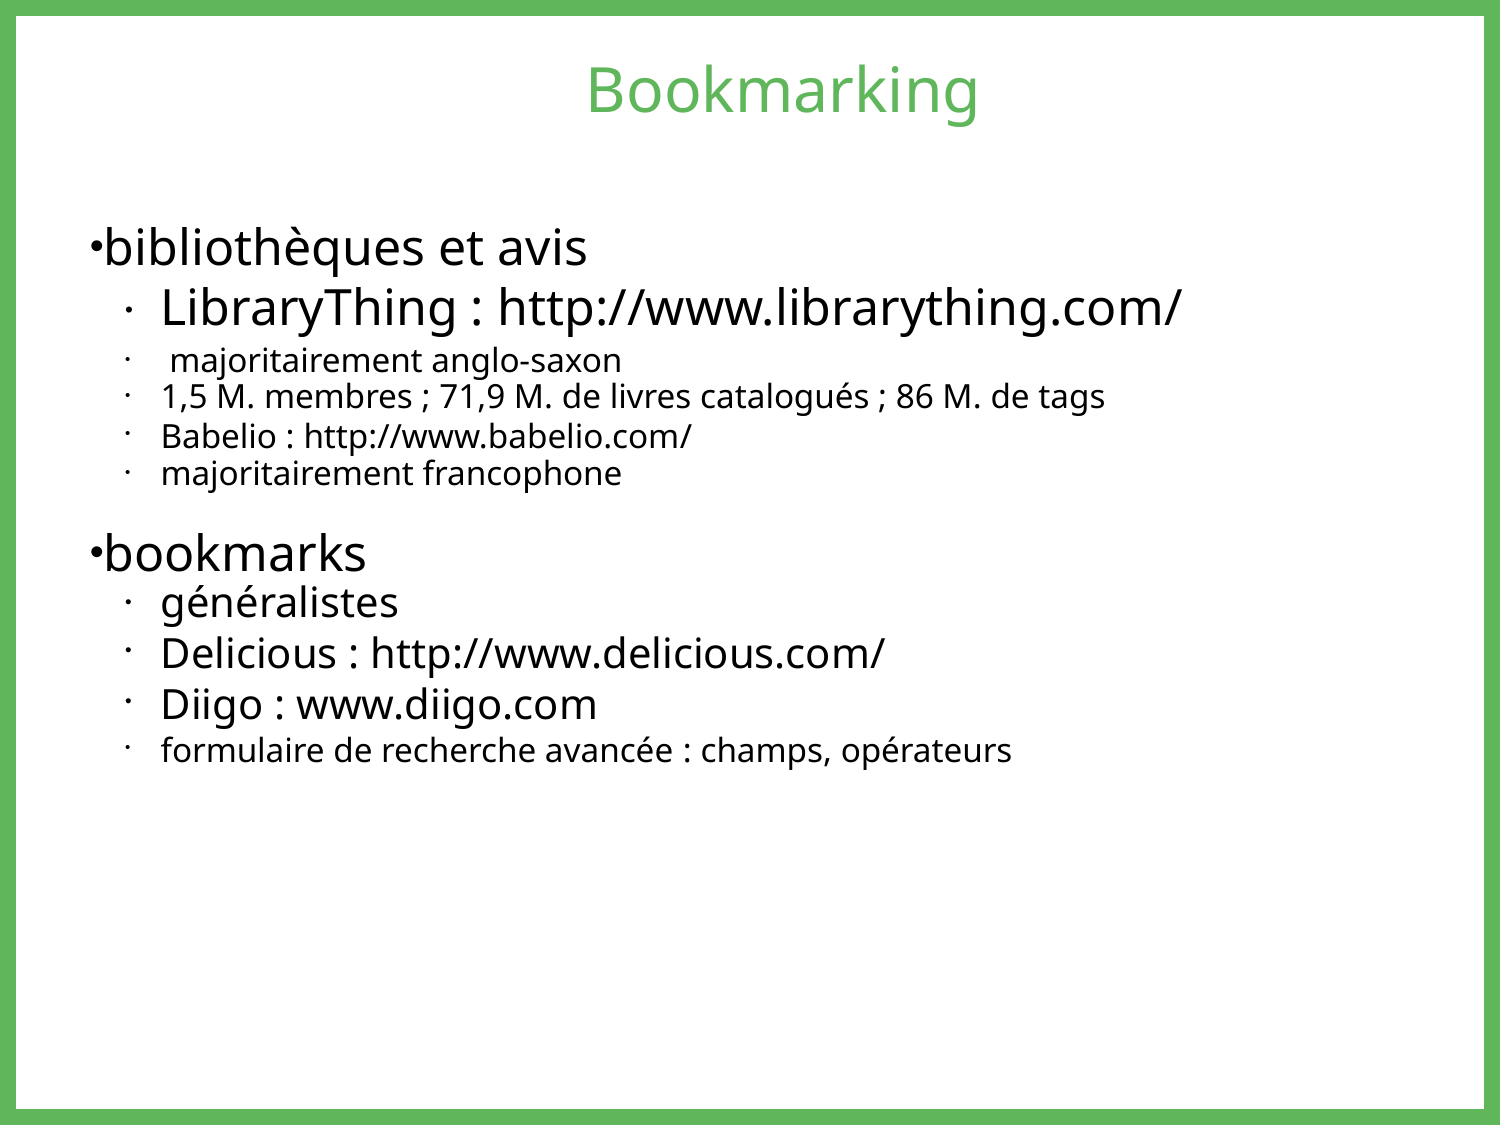

Bookmarking
bibliothèques et avis
LibraryThing : http://www.librarything.com/
 majoritairement anglo-saxon
1,5 M. membres ; 71,9 M. de livres catalogués ; 86 M. de tags
Babelio : http://www.babelio.com/
majoritairement francophone
bookmarks
généralistes
Delicious : http://www.delicious.com/
Diigo : www.diigo.com
formulaire de recherche avancée : champs, opérateurs